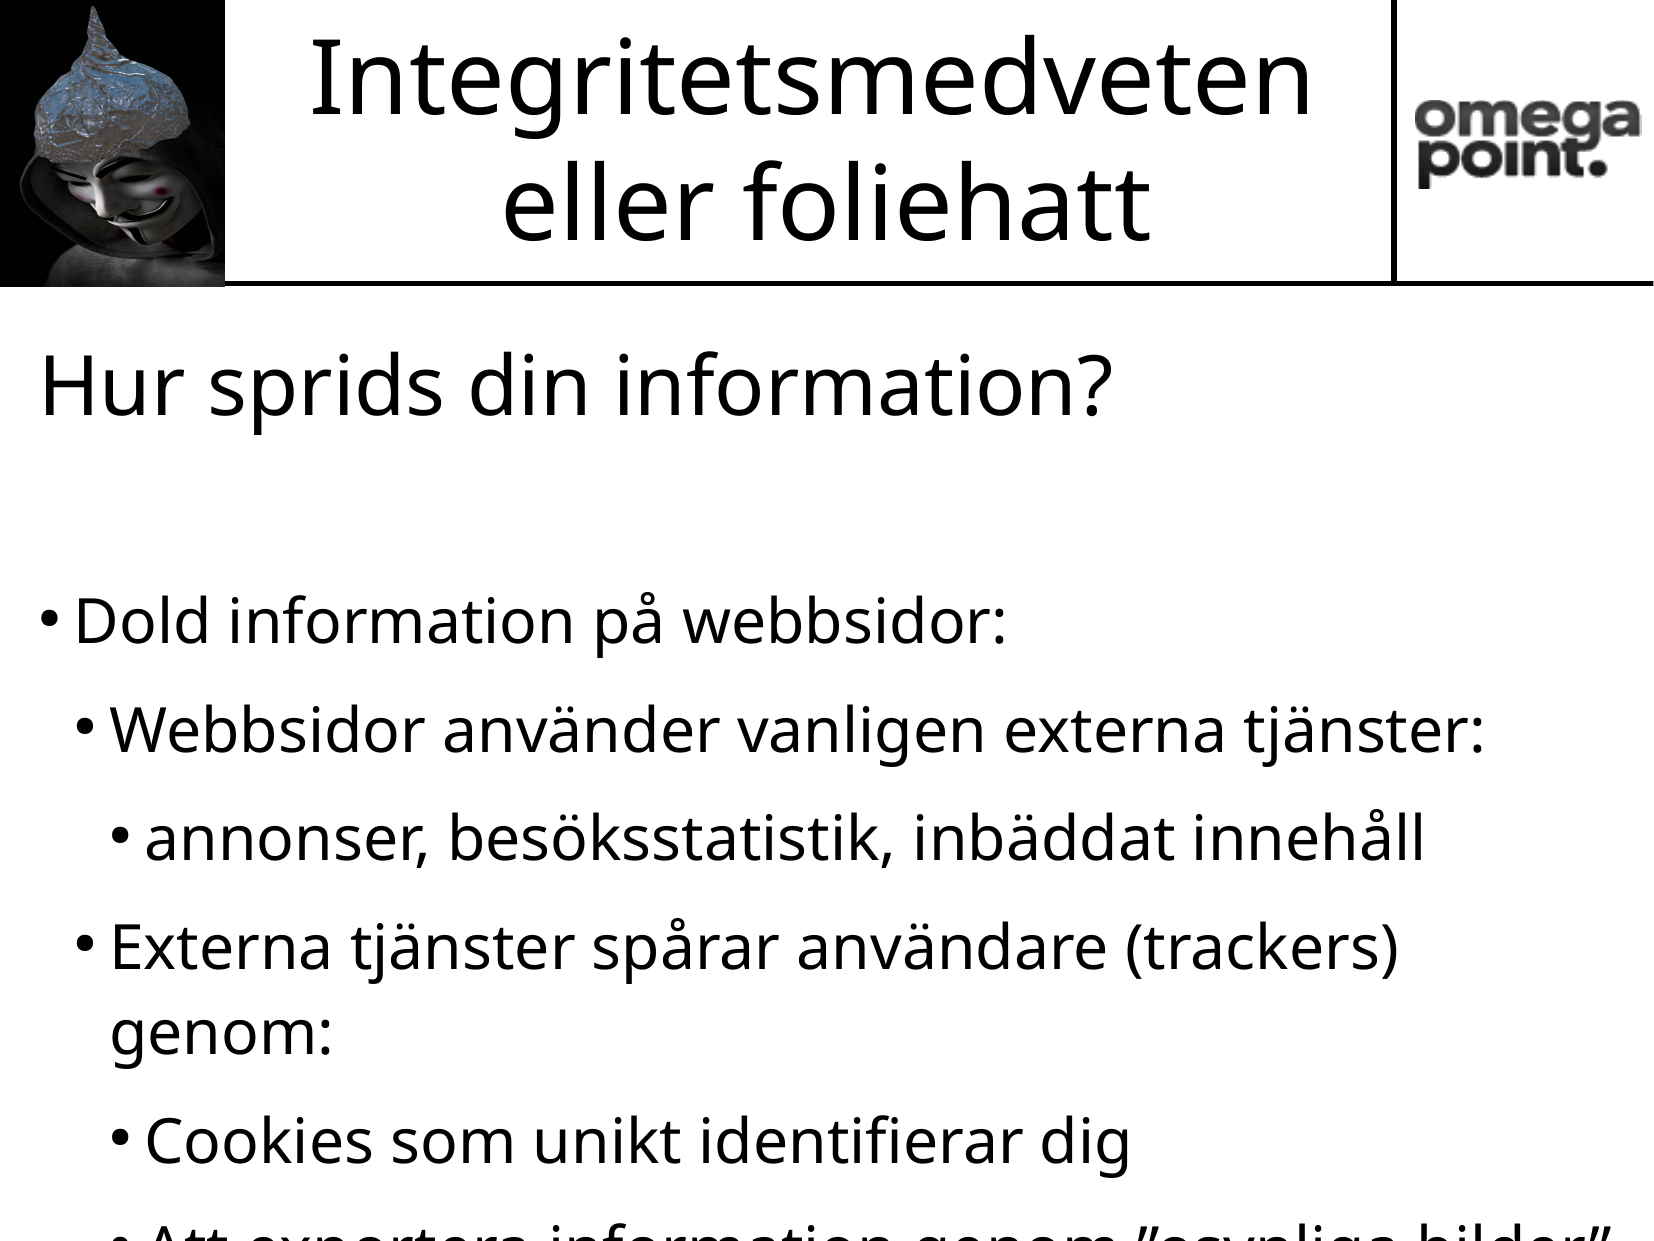

Integritetsmedveten
eller foliehatt
Hur sprids din information?
Dold information på webbsidor:
Webbsidor använder vanligen externa tjänster:
annonser, besöksstatistik, inbäddat innehåll
Externa tjänster spårar användare (trackers) genom:
Cookies som unikt identifierar dig
Att exportera information genom ”osynliga bilder”
”Fingerprinting”